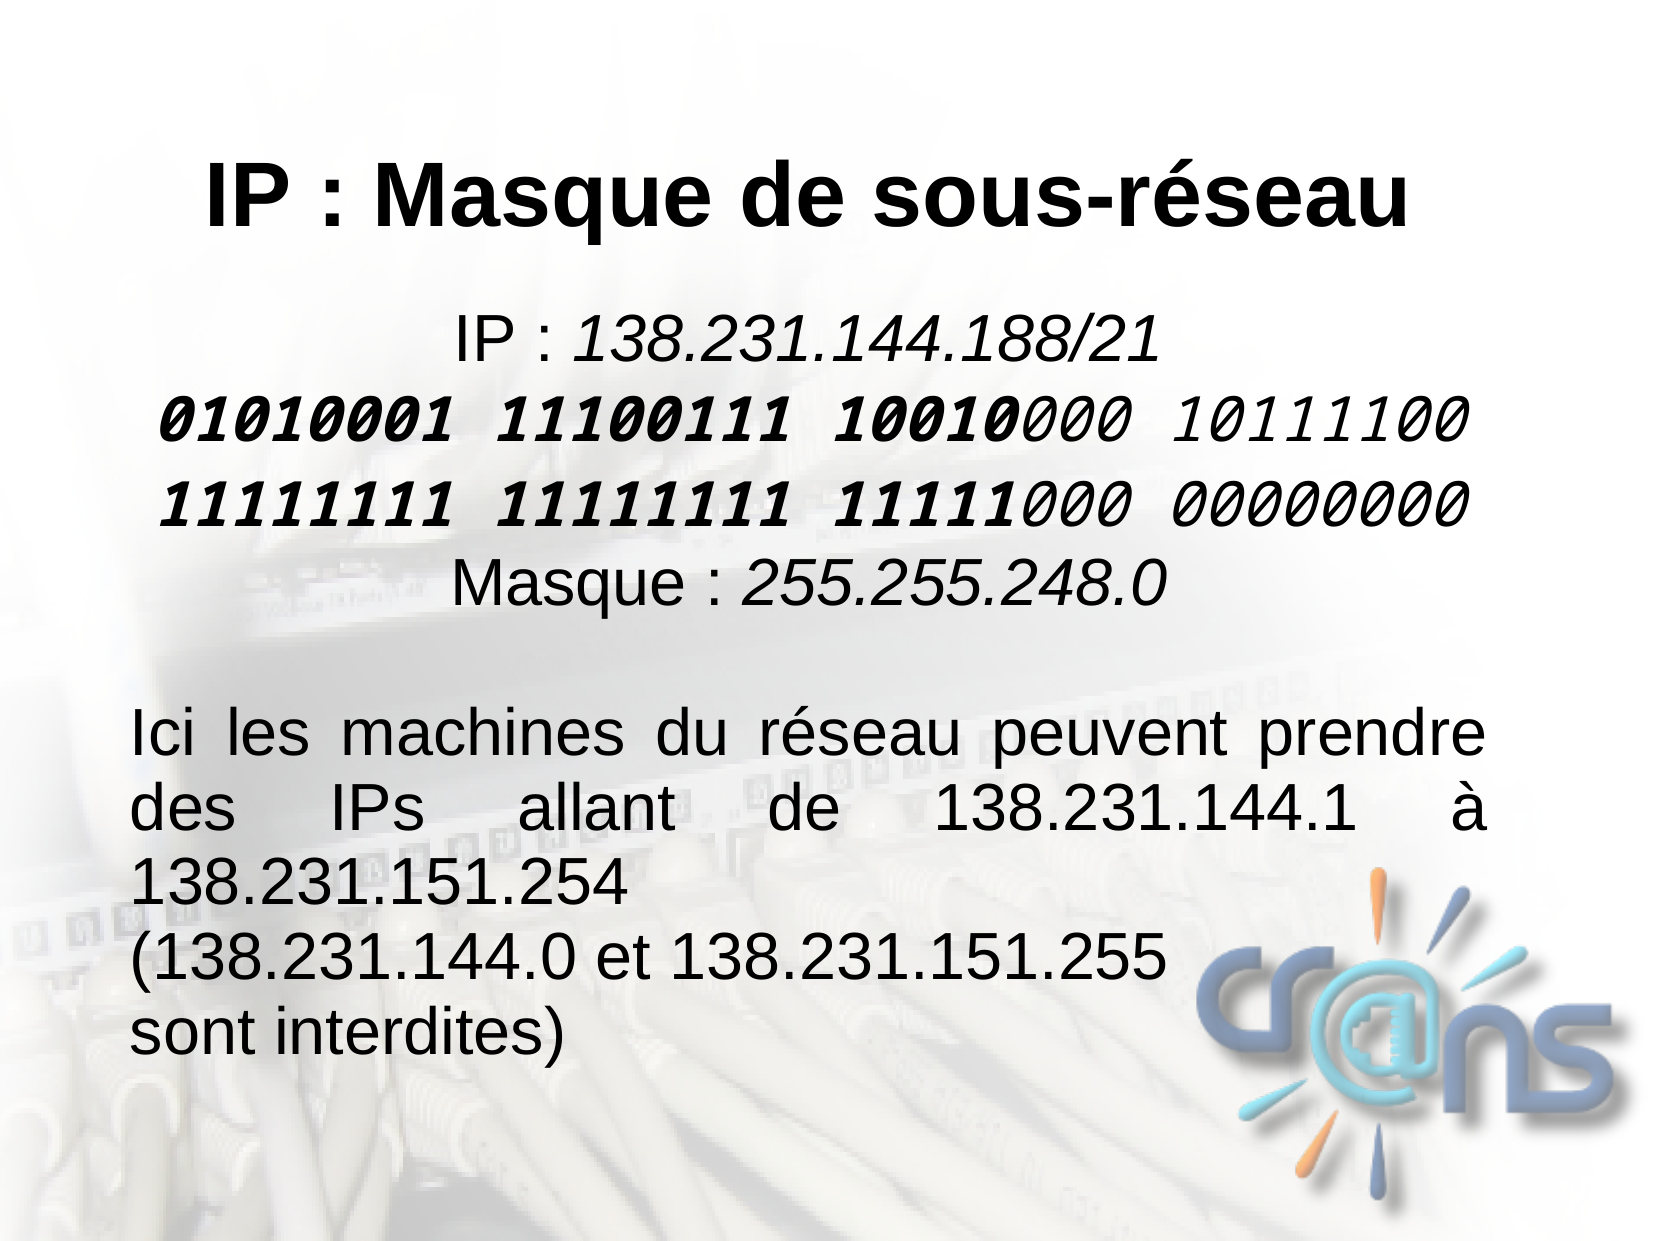

# IP : Masque de sous-réseau
IP : 138.231.144.188/21
01010001 11100111 10010000 10111100
11111111 11111111 11111000 00000000
Masque : 255.255.248.0
Ici les machines du réseau peuvent prendre des IPs allant de 138.231.144.1 à 138.231.151.254
(138.231.144.0 et 138.231.151.255
sont interdites)